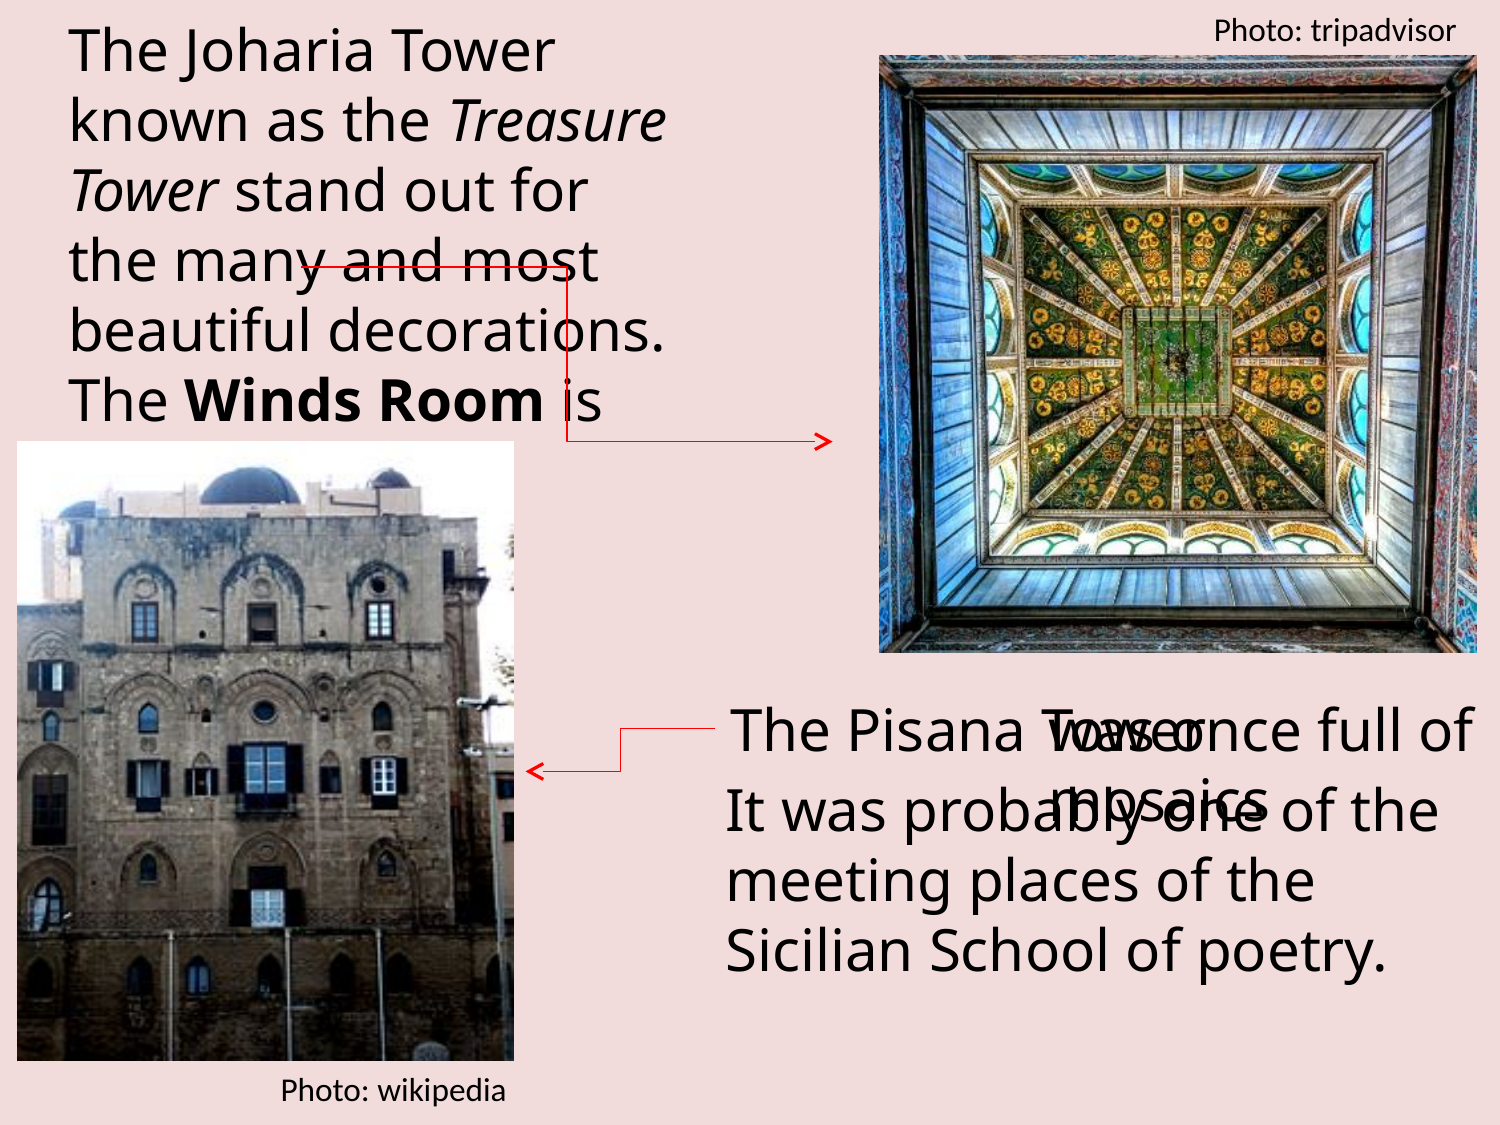

Photo: tripadvisor
The Joharia Tower known as the Treasure Tower stand out for the many and most beautiful decorations.
The Winds Room is part of this
Tower.
The Pisana Tower
was once full of mosaics
It was probably one of the meeting places of the Sicilian School of poetry.
Photo: wikipedia